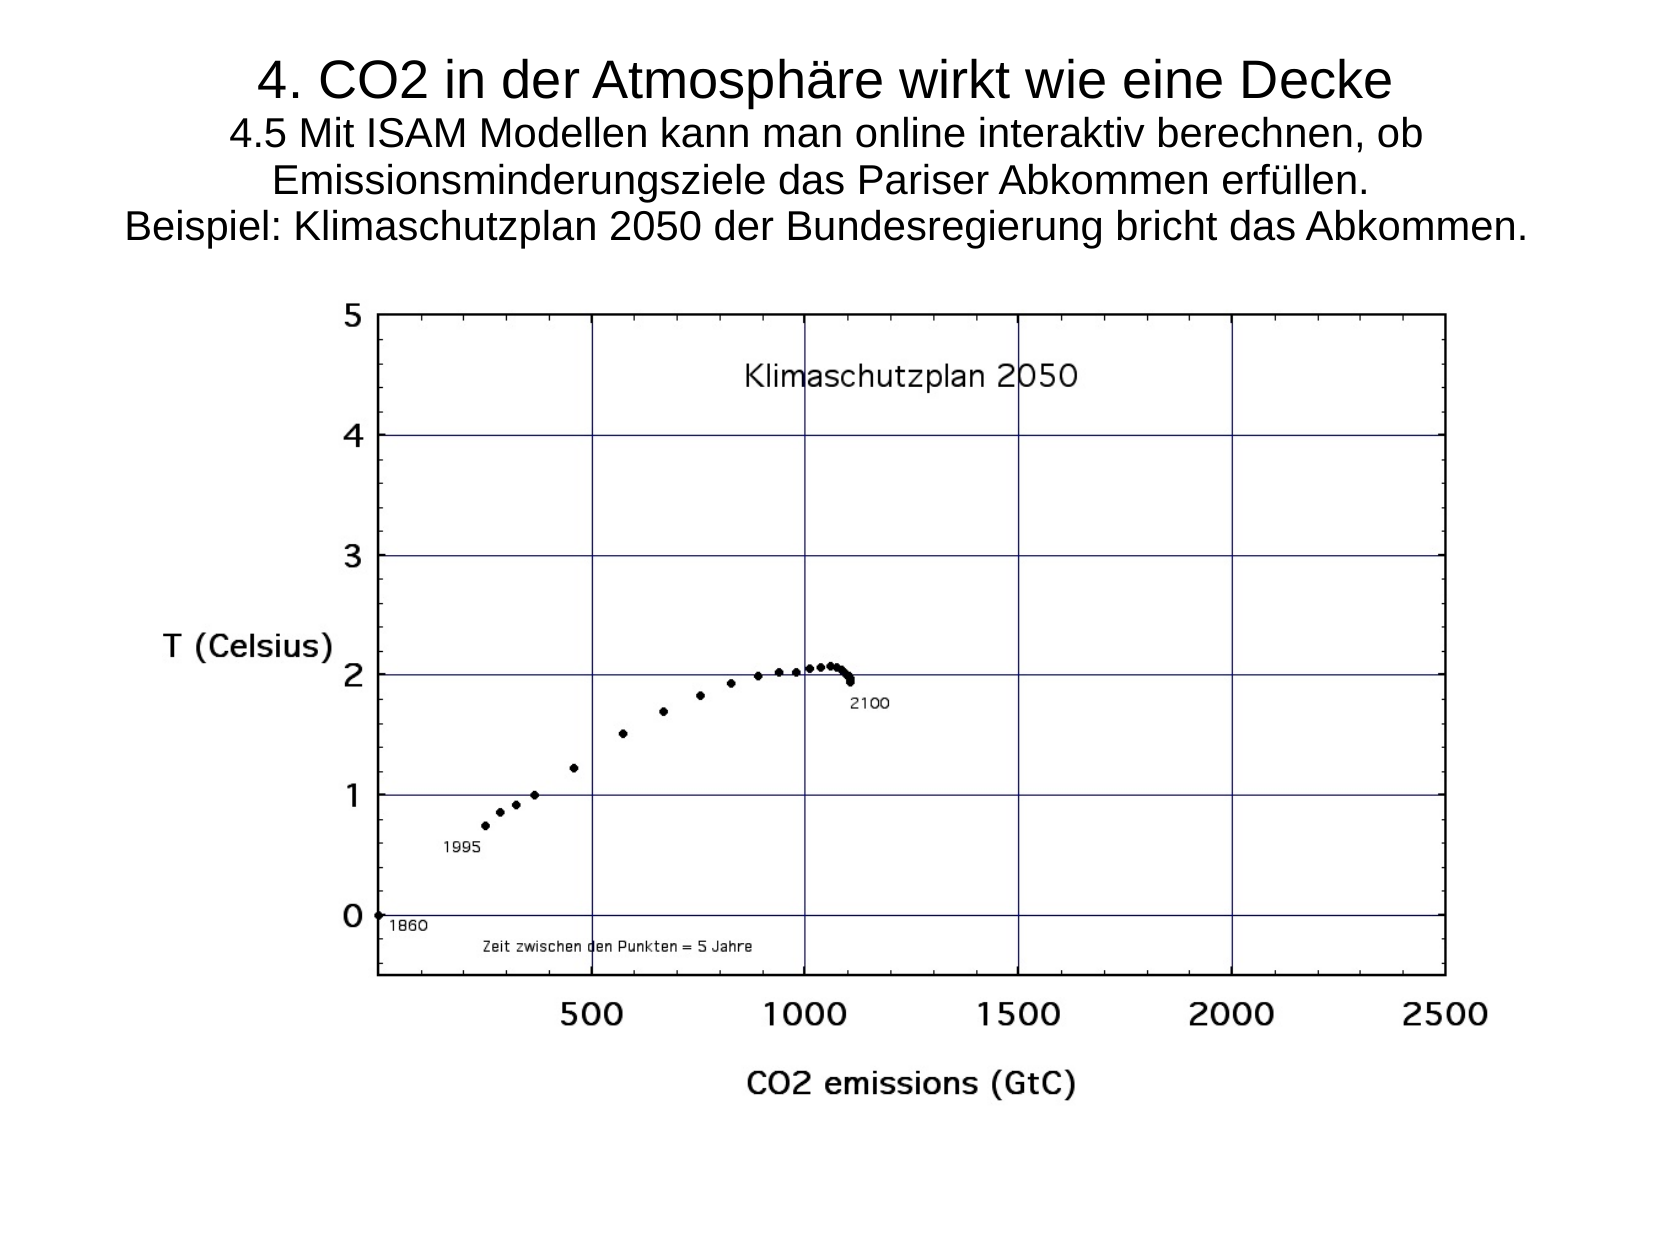

# 4. CO2 in der Atmosphäre wirkt wie eine Decke 4.5 Mit ISAM Modellen kann man online interaktiv berechnen, ob Emissionsminderungsziele das Pariser Abkommen erfüllen. Beispiel: Klimaschutzplan 2050 der Bundesregierung bricht das Abkommen.